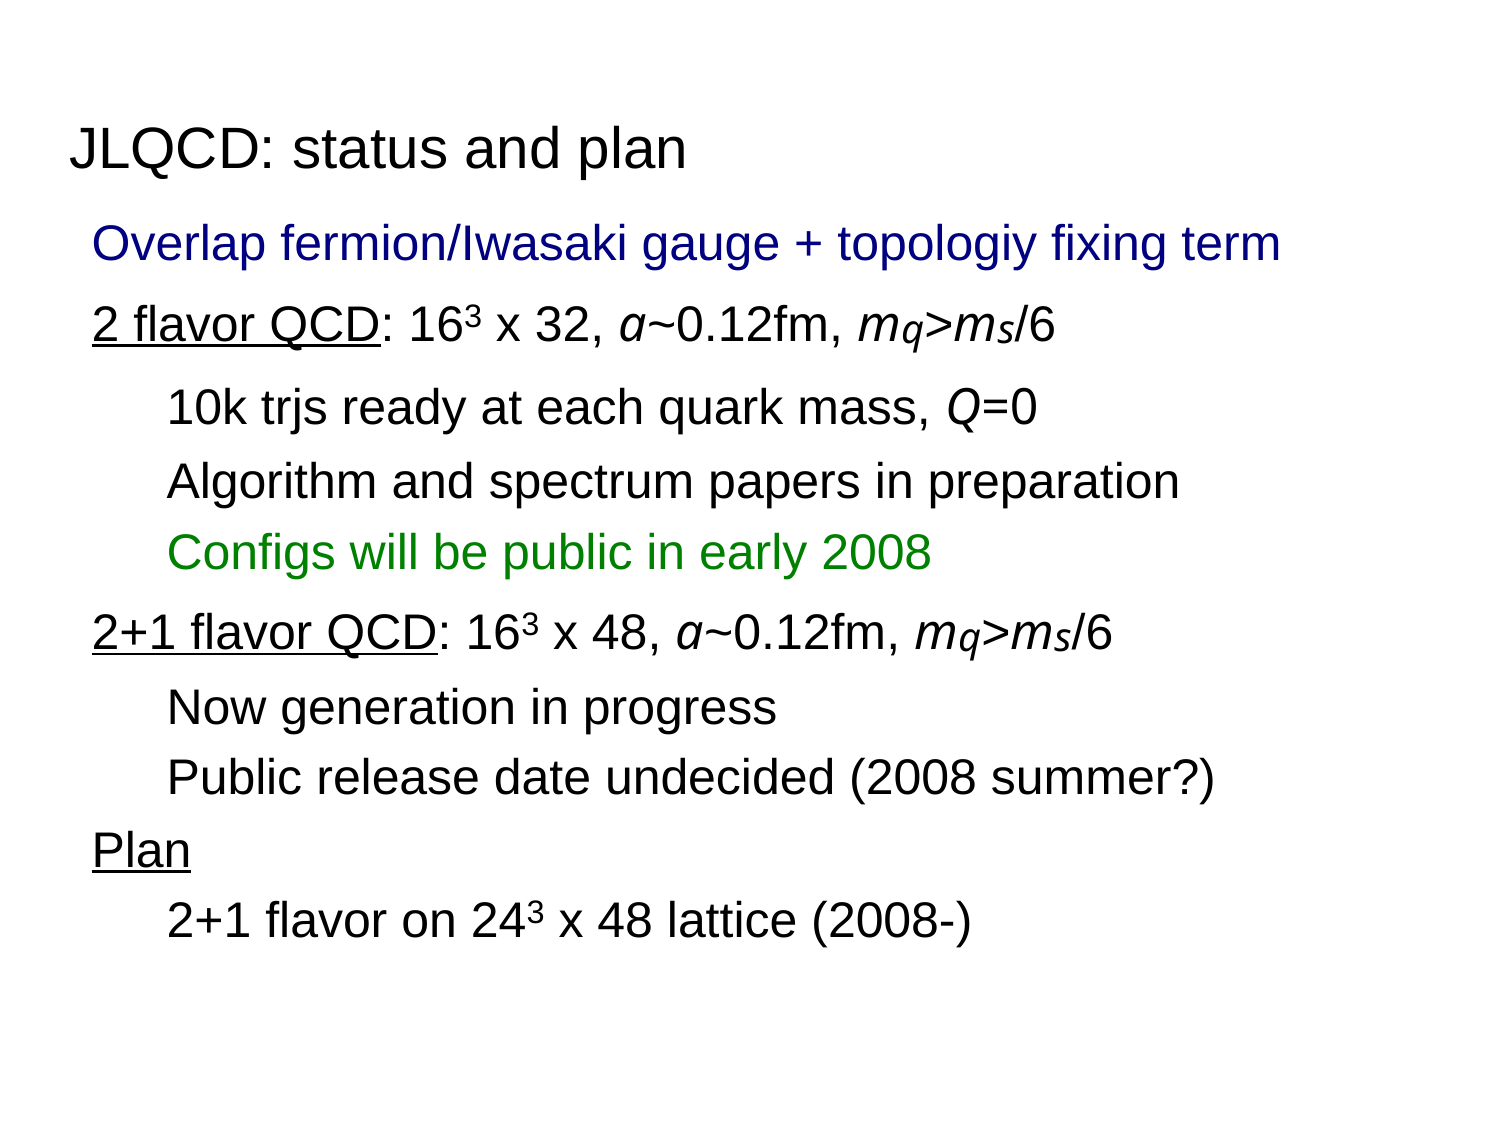

# JLQCD: status and plan
Overlap fermion/Iwasaki gauge + topologiy fixing term
2 flavor QCD: 163 x 32, a~0.12fm, mq>ms/6
10k trjs ready at each quark mass, Q=0
Algorithm and spectrum papers in preparation
Configs will be public in early 2008
2+1 flavor QCD: 163 x 48, a~0.12fm, mq>ms/6
Now generation in progress
Public release date undecided (2008 summer?)
Plan
2+1 flavor on 243 x 48 lattice (2008-)